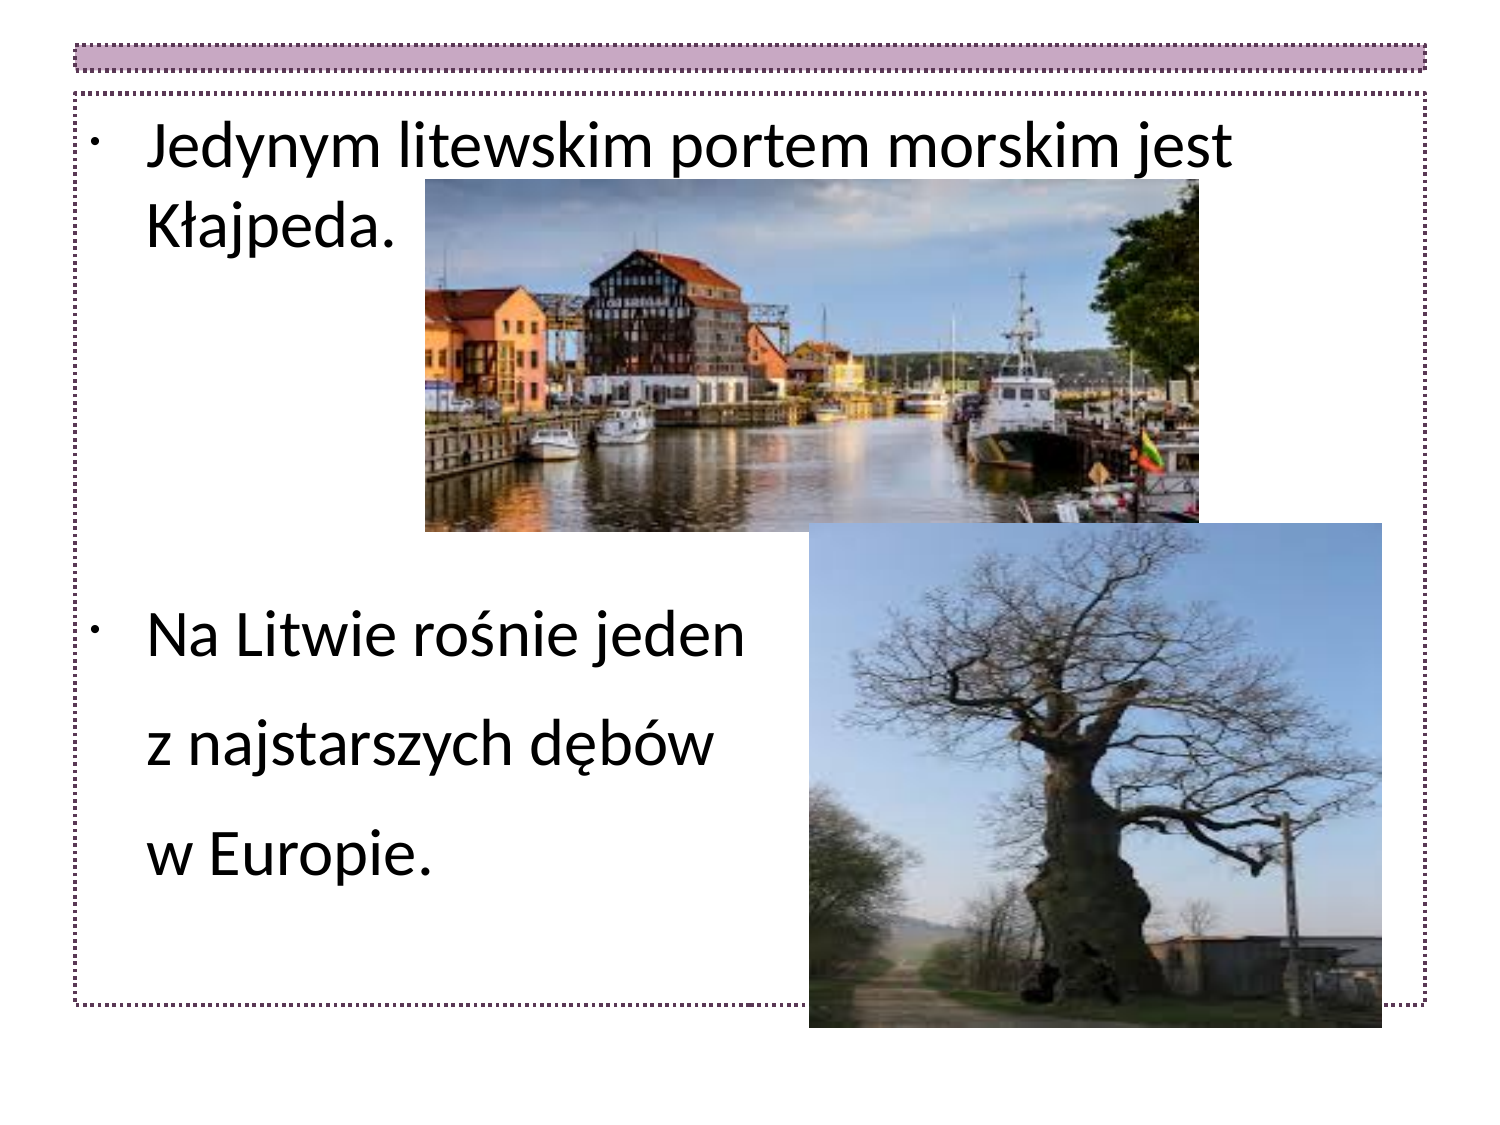

#
Jedynym litewskim portem morskim jest Kłajpeda.
Na Litwie rośnie jeden
z najstarszych dębów
w Europie.